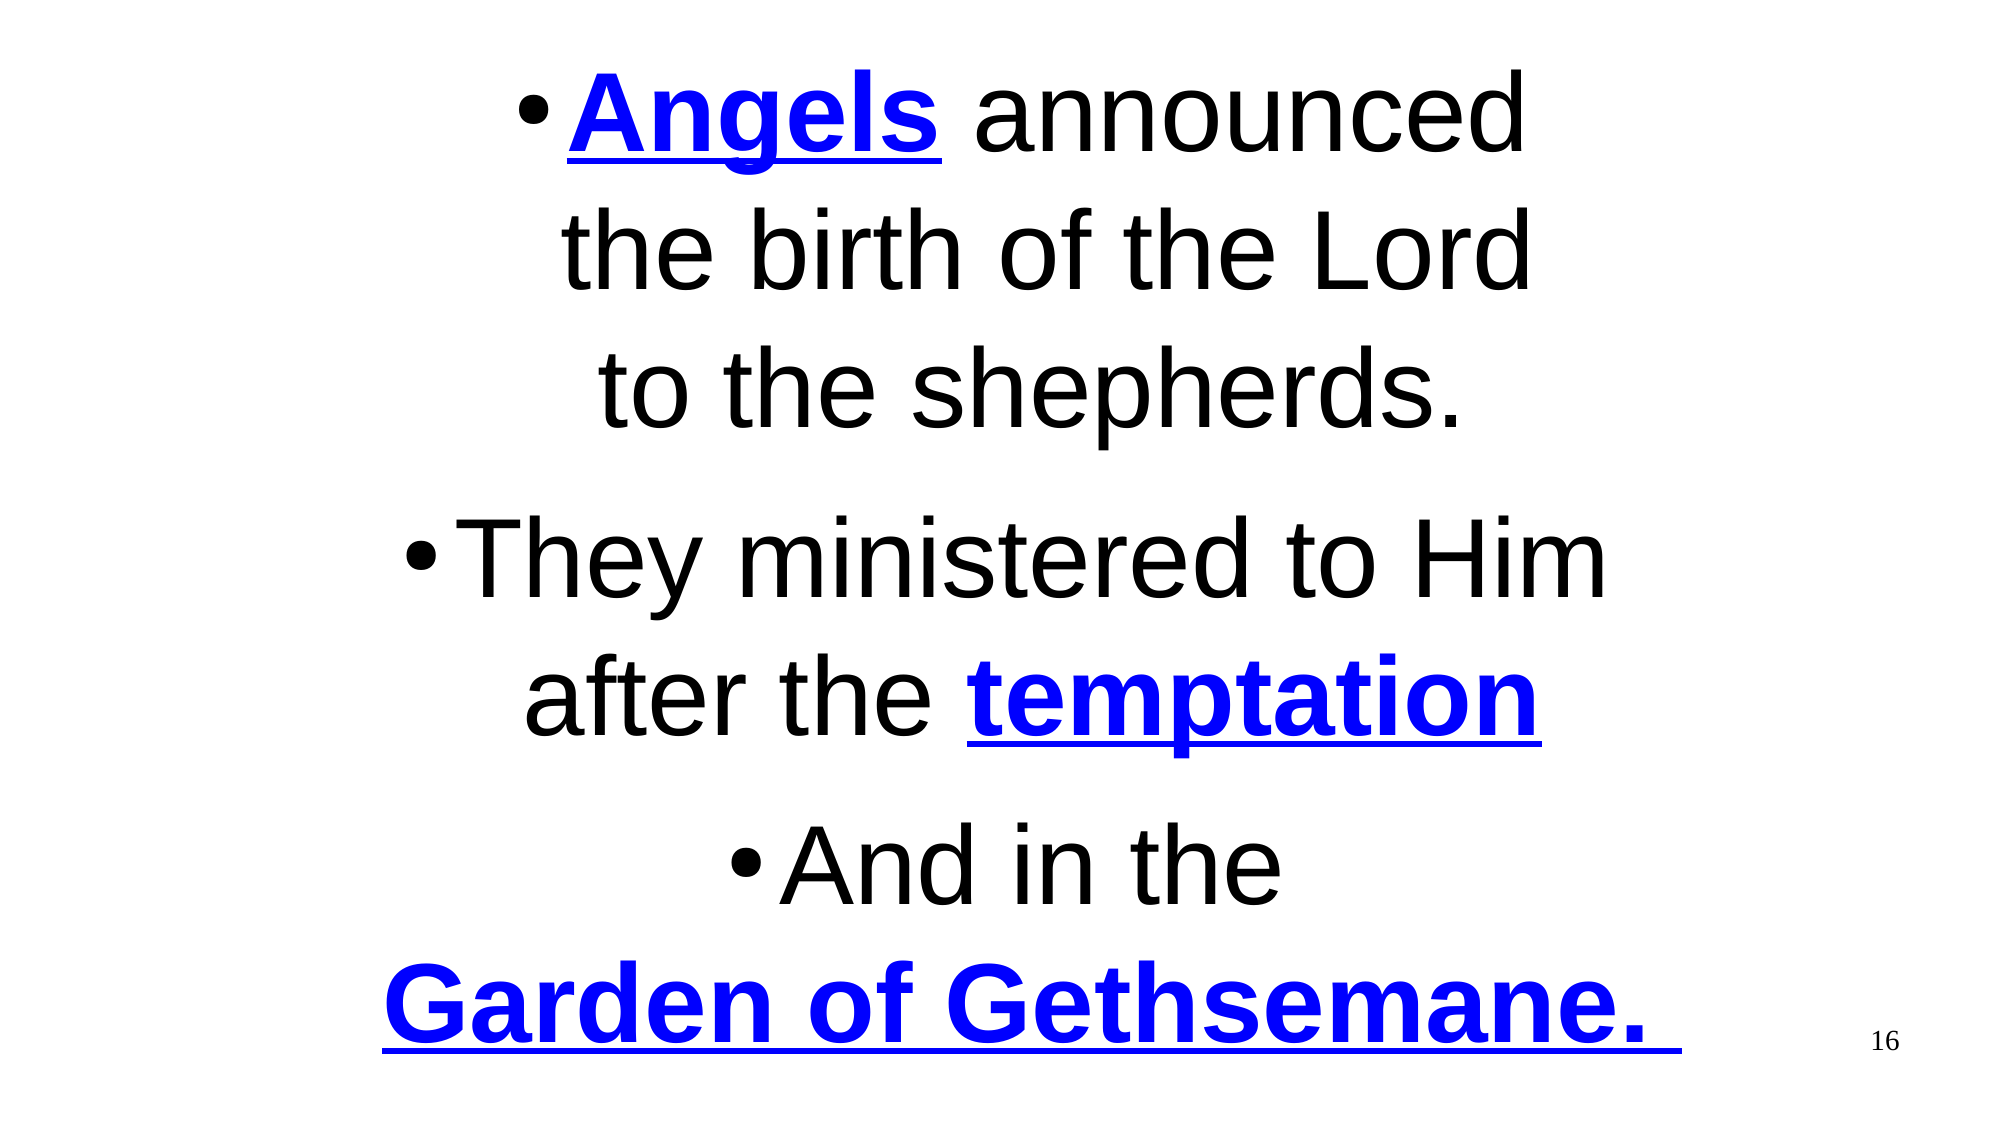

# Angels announced the birth of the Lord to the shepherds.
They ministered to Him
after the temptation
And in the
Garden of Gethsemane.
16